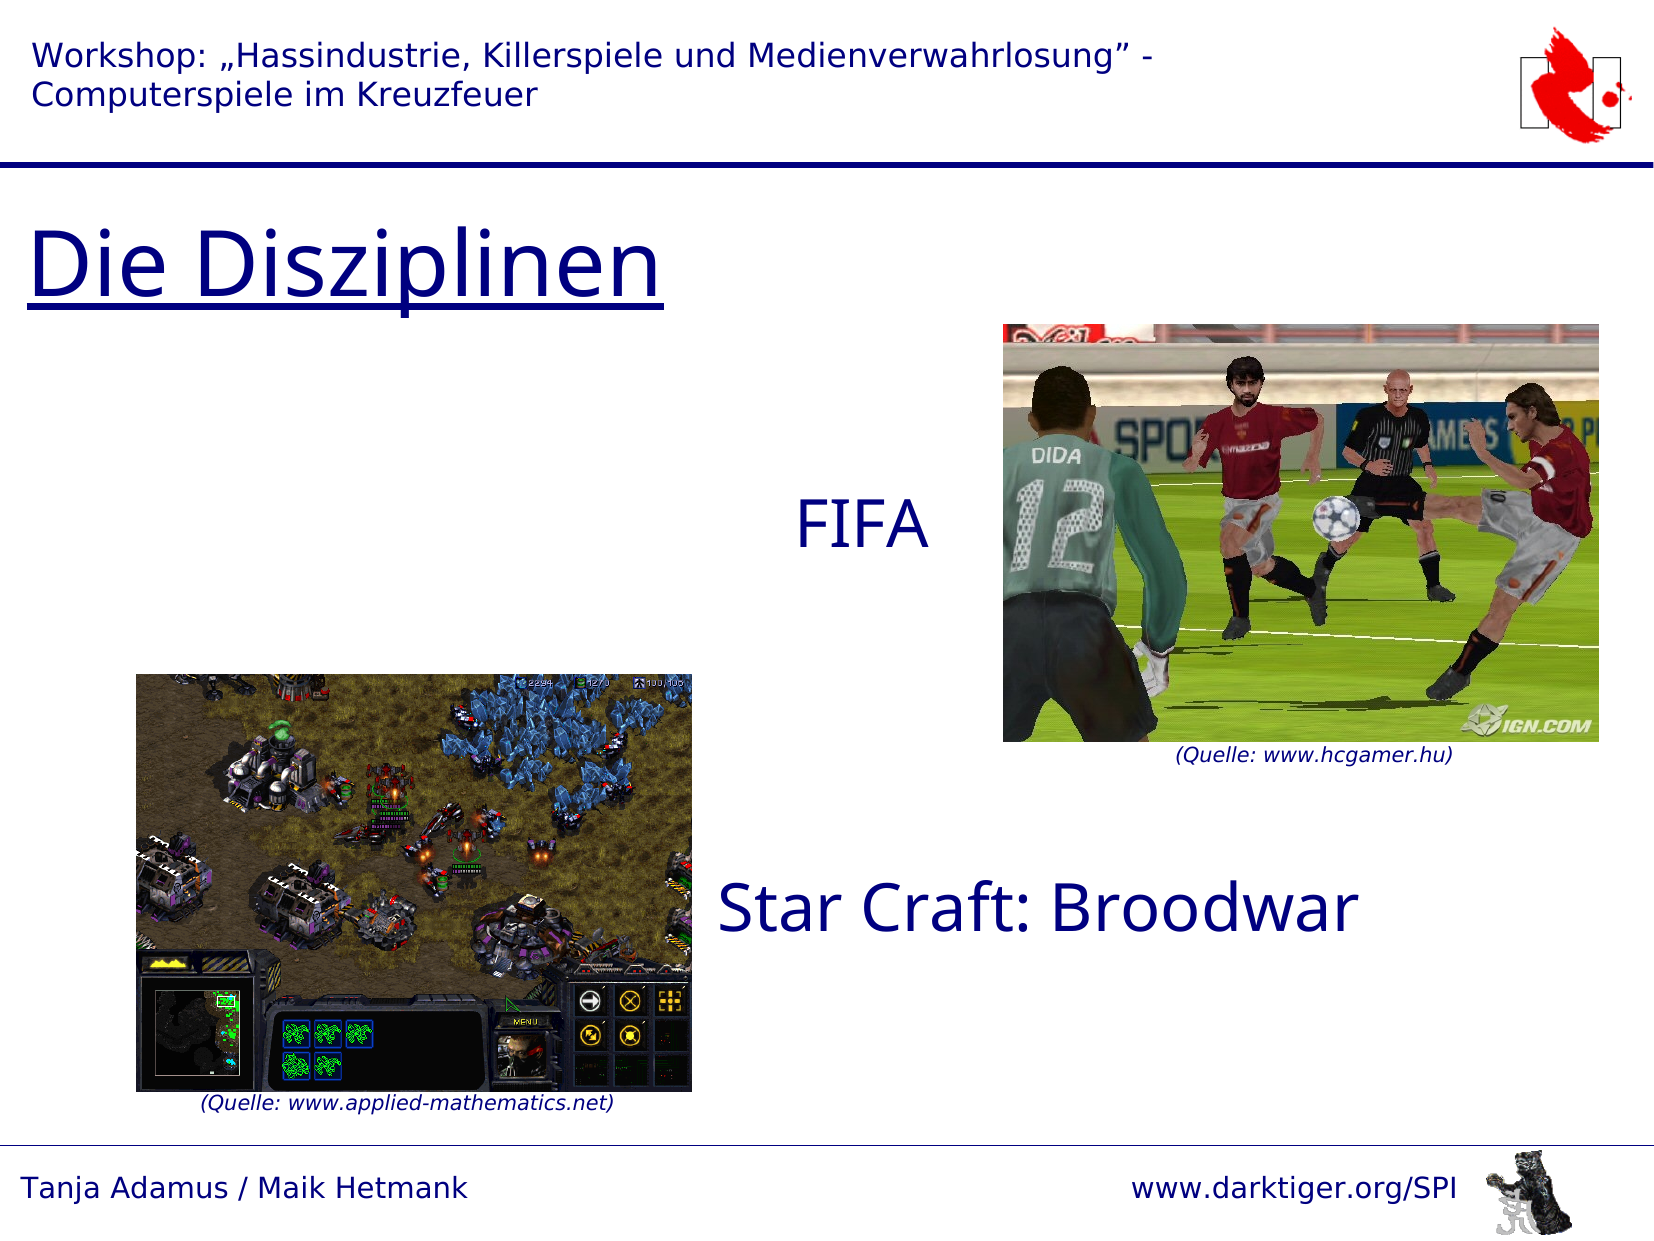

Workshop: „Hassindustrie, Killerspiele und Medienverwahrlosung” - Computerspiele im Kreuzfeuer
Die Disziplinen
FIFA
(Quelle: www.hcgamer.hu)
Star Craft: Broodwar
(Quelle: www.applied-mathematics.net)